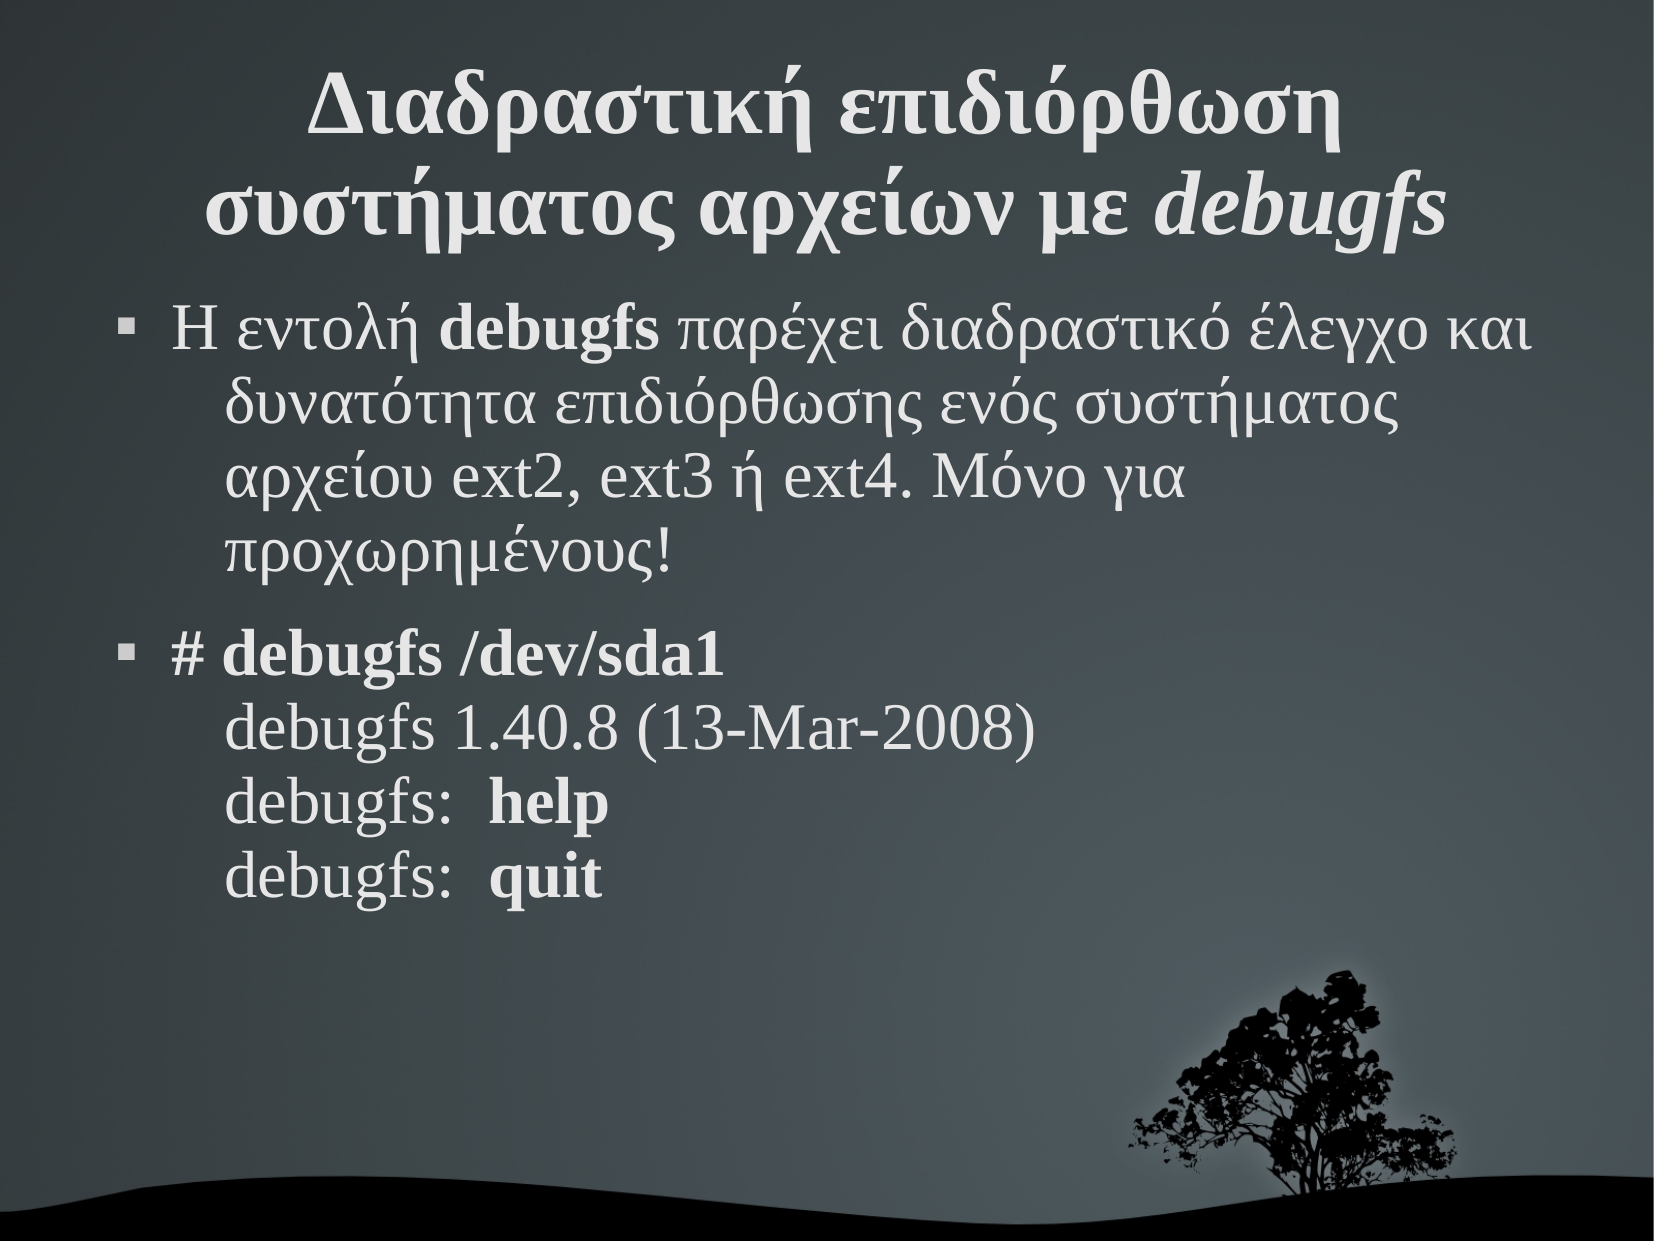

# Διαδραστική επιδιόρθωση συστήματος αρχείων με debugfs
Η εντολή debugfs παρέχει διαδραστικό έλεγχο και δυνατότητα επιδιόρθωσης ενός συστήματος αρχείου ext2, ext3 ή ext4. Μόνο για προχωρημένους!
# debugfs /dev/sda1 debugfs 1.40.8 (13-Mar-2008) debugfs: help debugfs: quit